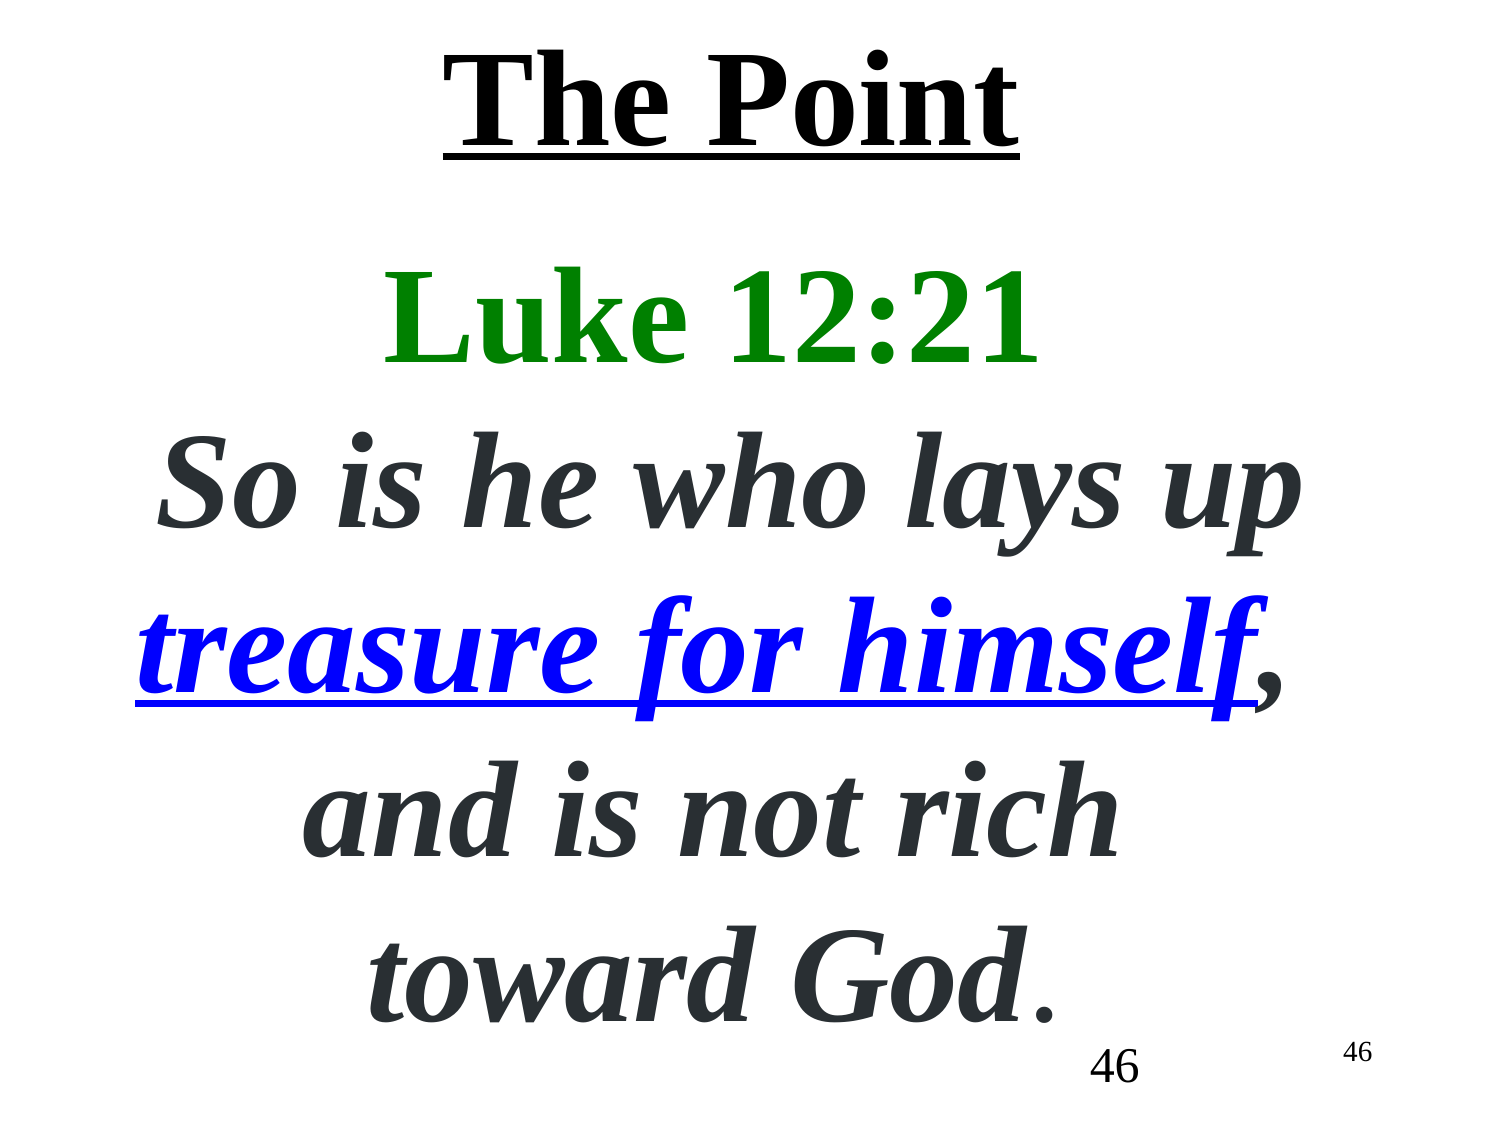

The Point
Luke 12:21
So is he who lays up treasure for himself,
and is not rich
toward God.
46